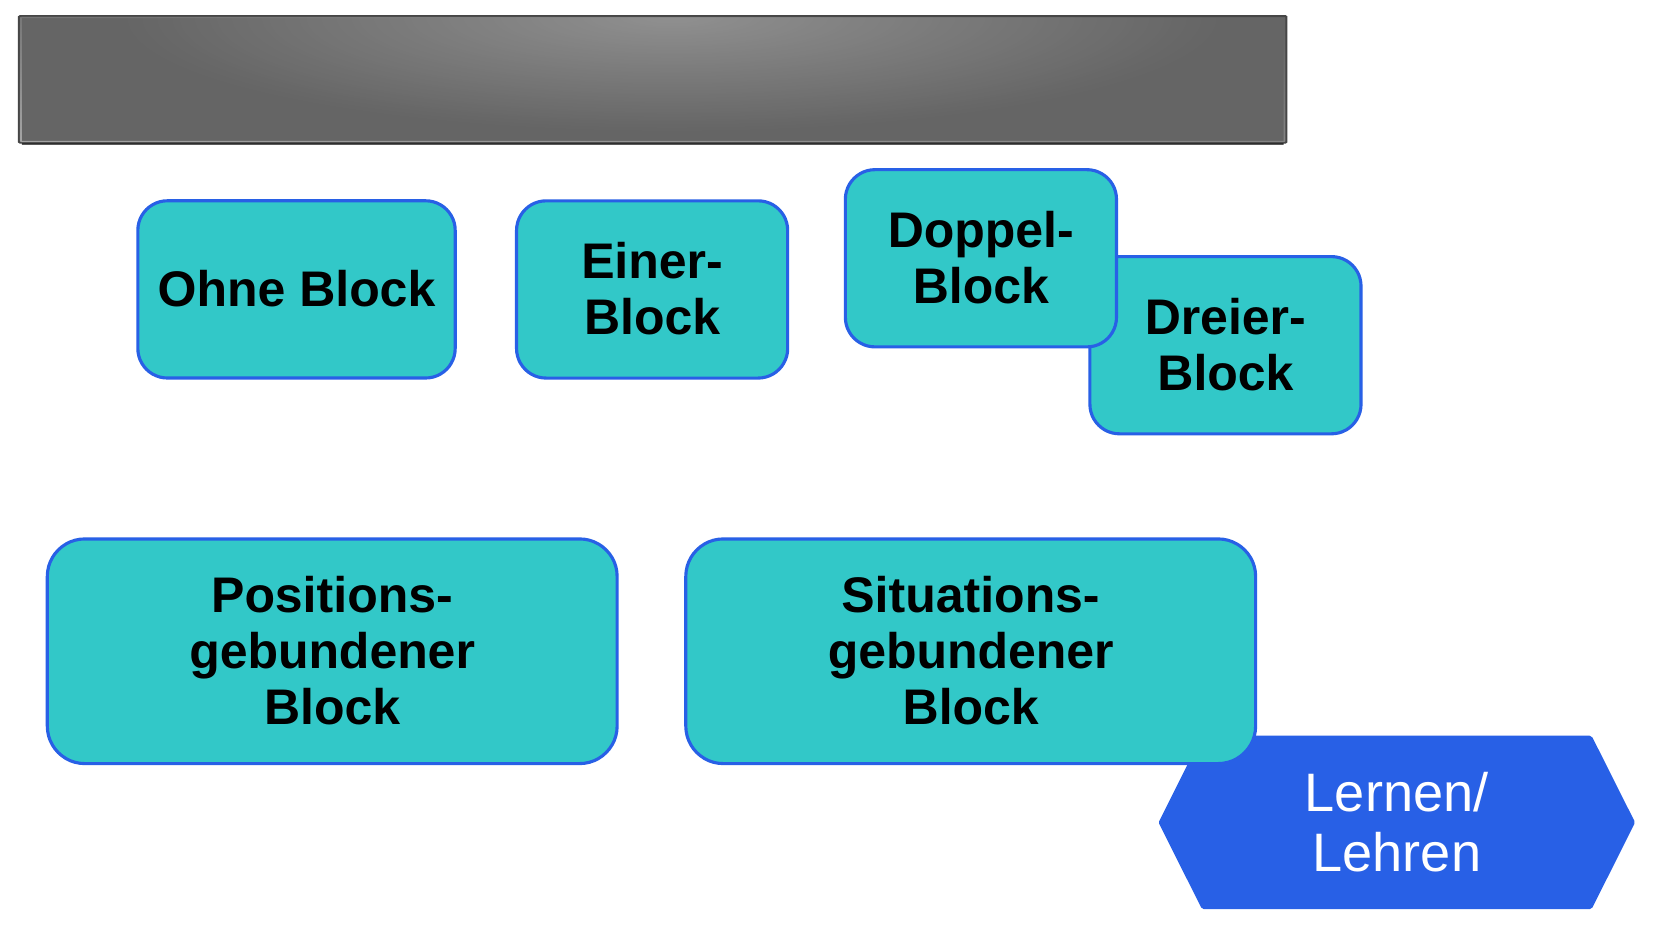

#
Doppel-
Block
Ohne Block
Einer-
Block
Dreier-
Block
Positions-
gebundener
Block
Situations-
gebundener
Block
Lernen/
Lehren